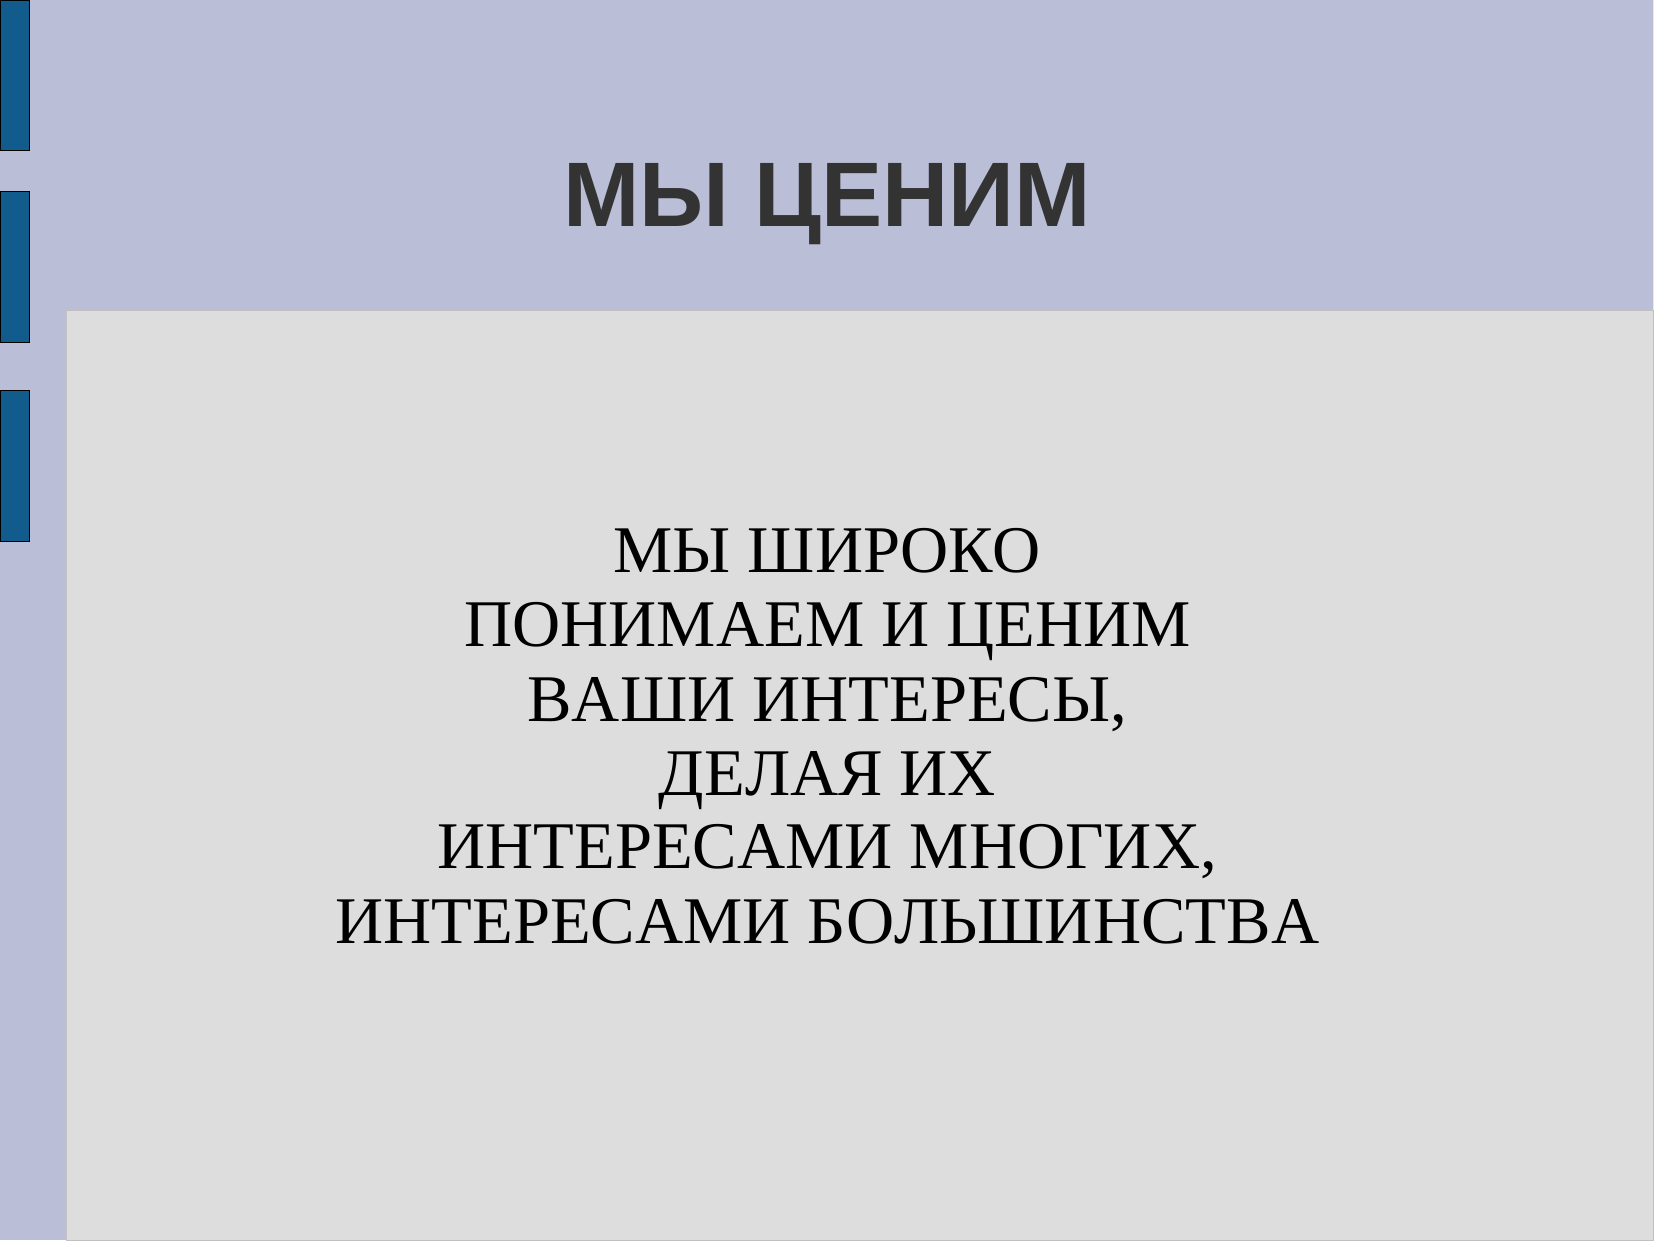

# МЫ ЦЕНИМ
МЫ ШИРОКО
ПОНИМАЕМ И ЦЕНИМ
ВАШИ ИНТЕРЕСЫ,
ДЕЛАЯ ИХ
ИНТЕРЕСАМИ МНОГИХ,
ИНТЕРЕСАМИ БОЛЬШИНСТВА